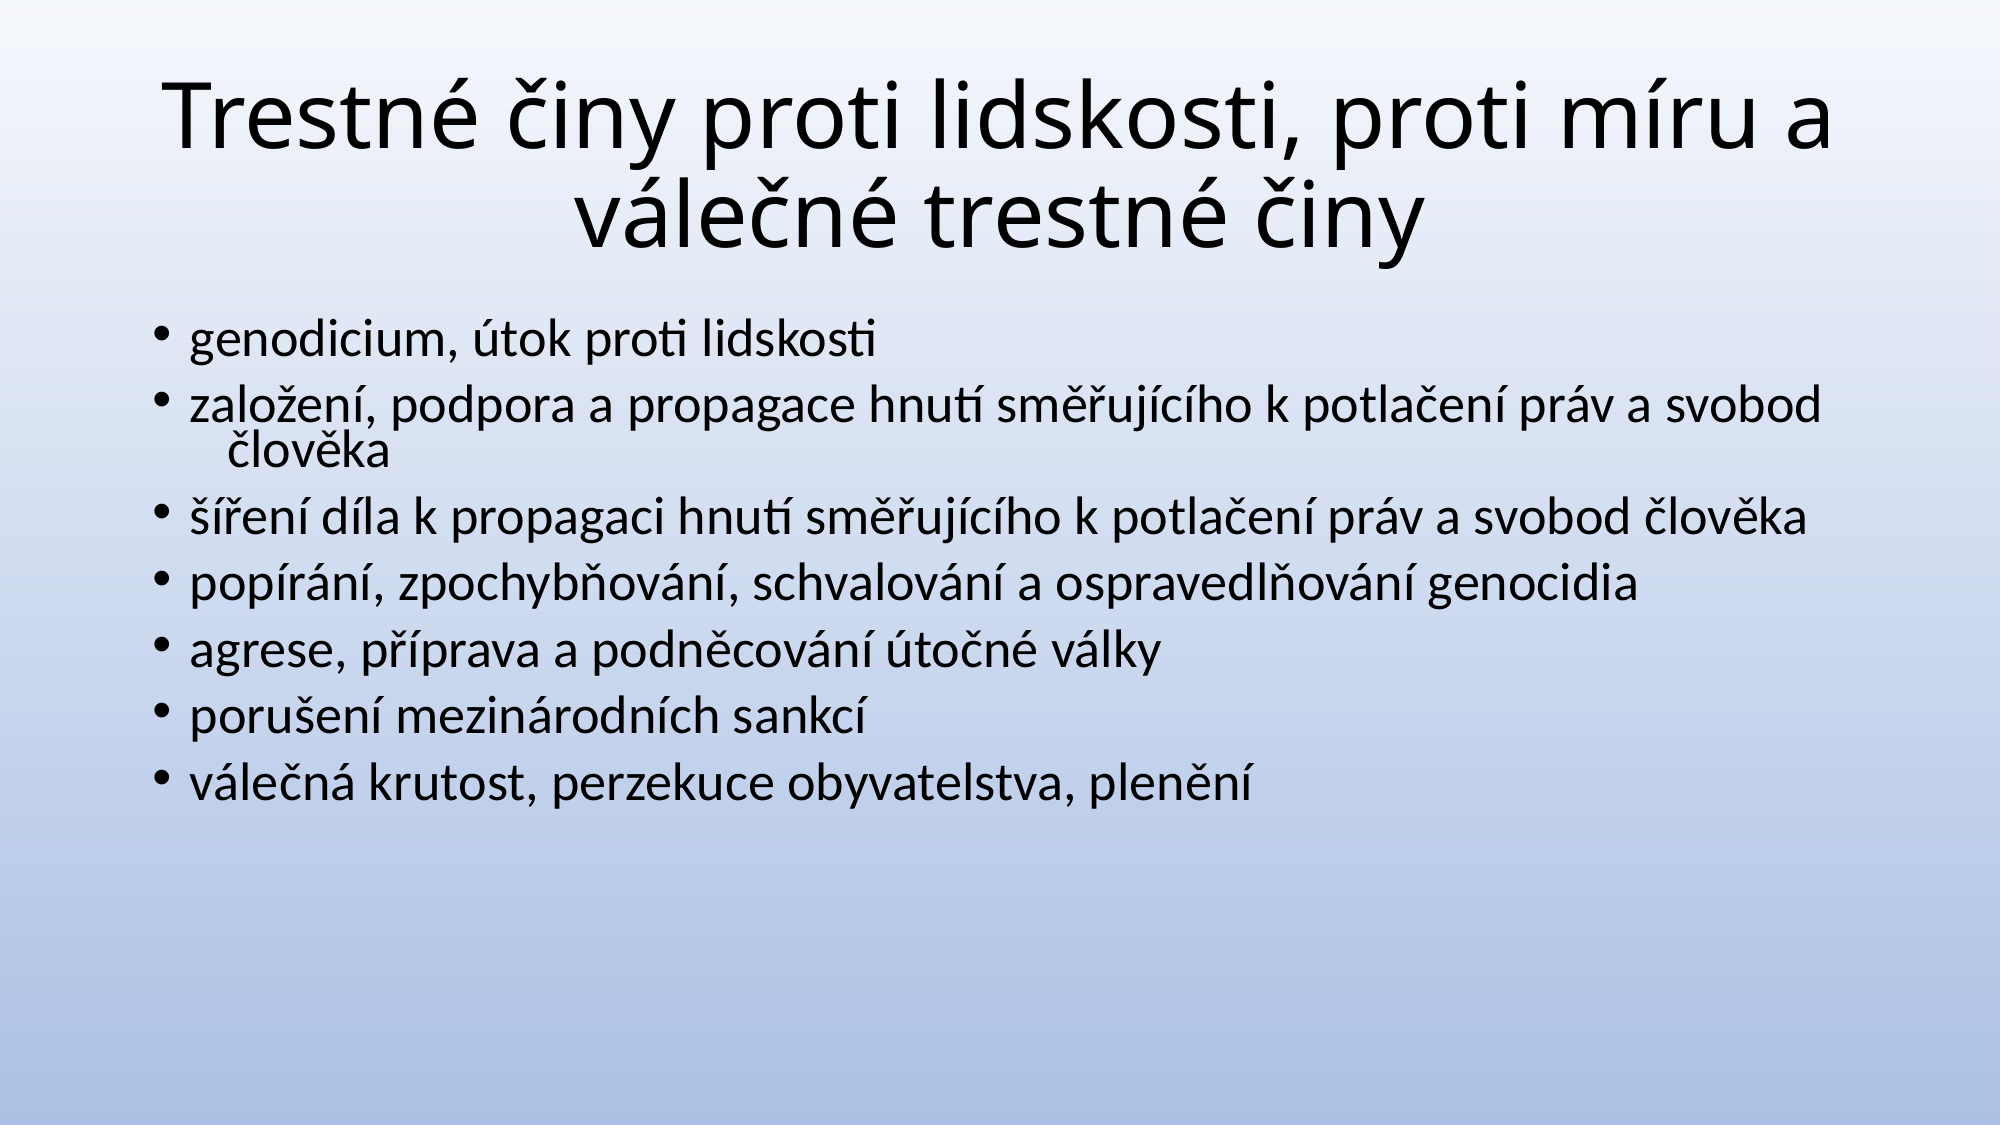

# Trestné činy proti lidskosti, proti míru a válečné trestné činy
genodicium, útok proti lidskosti
založení, podpora a propagace hnutí směřujícího k potlačení práv a svobod člověka
šíření díla k propagaci hnutí směřujícího k potlačení práv a svobod člověka
popírání, zpochybňování, schvalování a ospravedlňování genocidia
agrese, příprava a podněcování útočné války
porušení mezinárodních sankcí
válečná krutost, perzekuce obyvatelstva, plenění